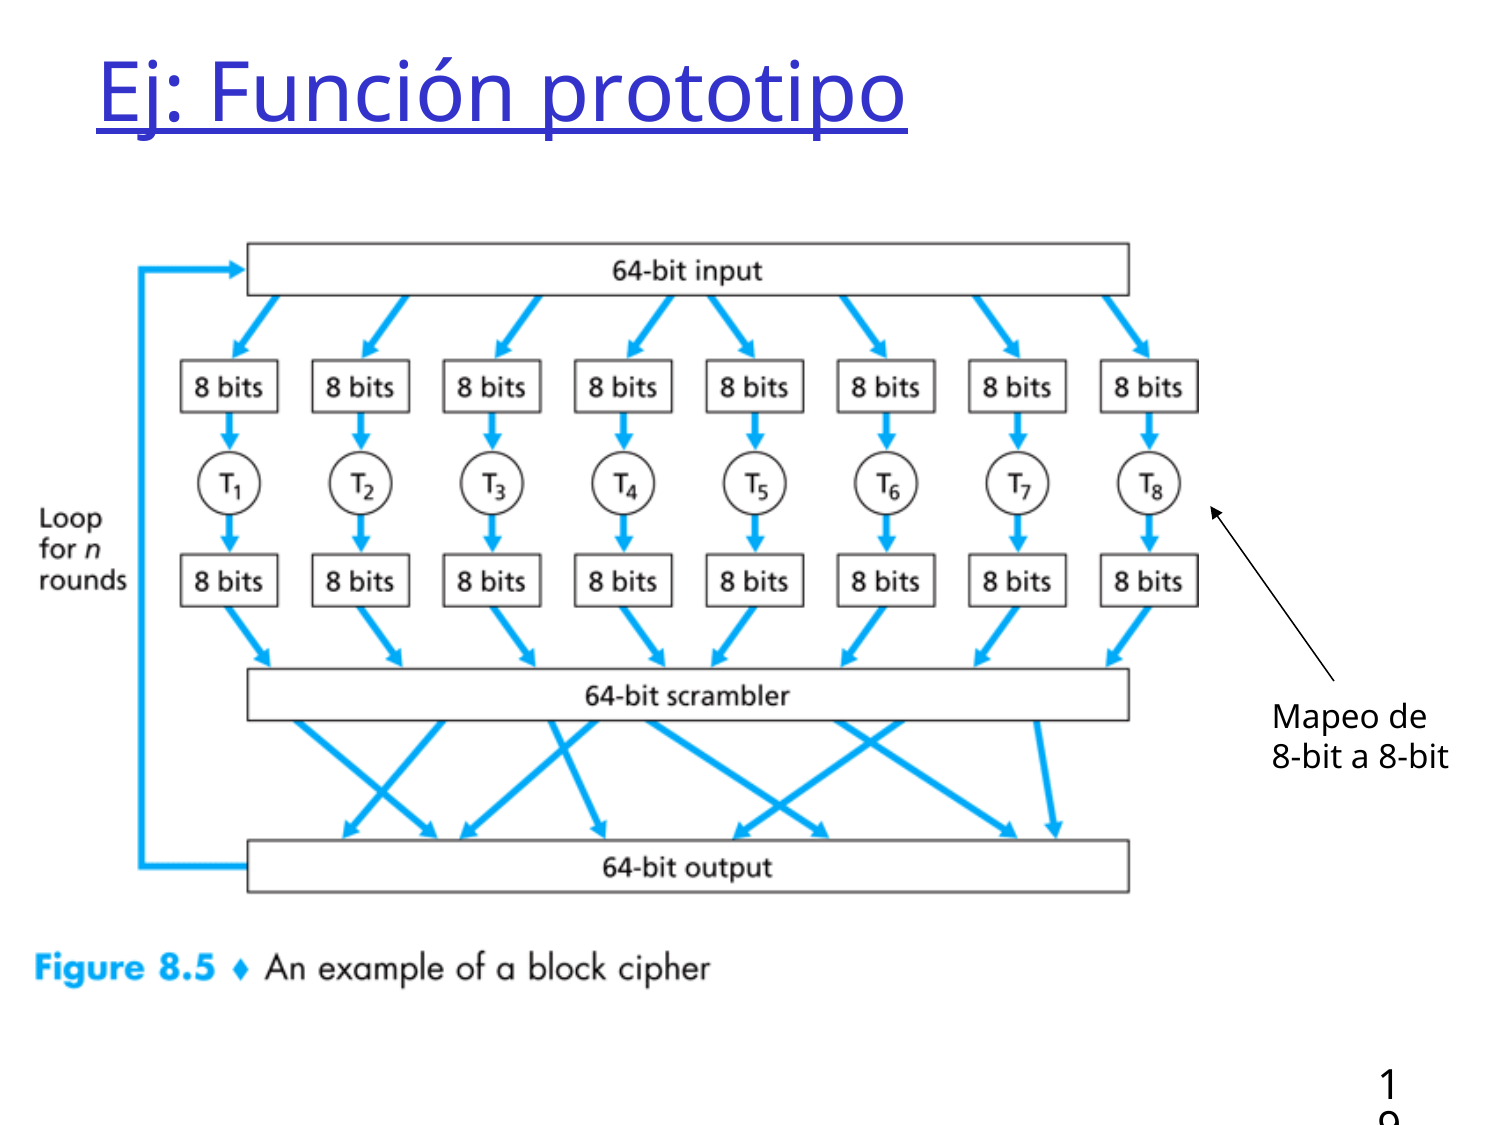

# Ej: Función prototipo
Mapeo de
8-bit a 8-bit
19